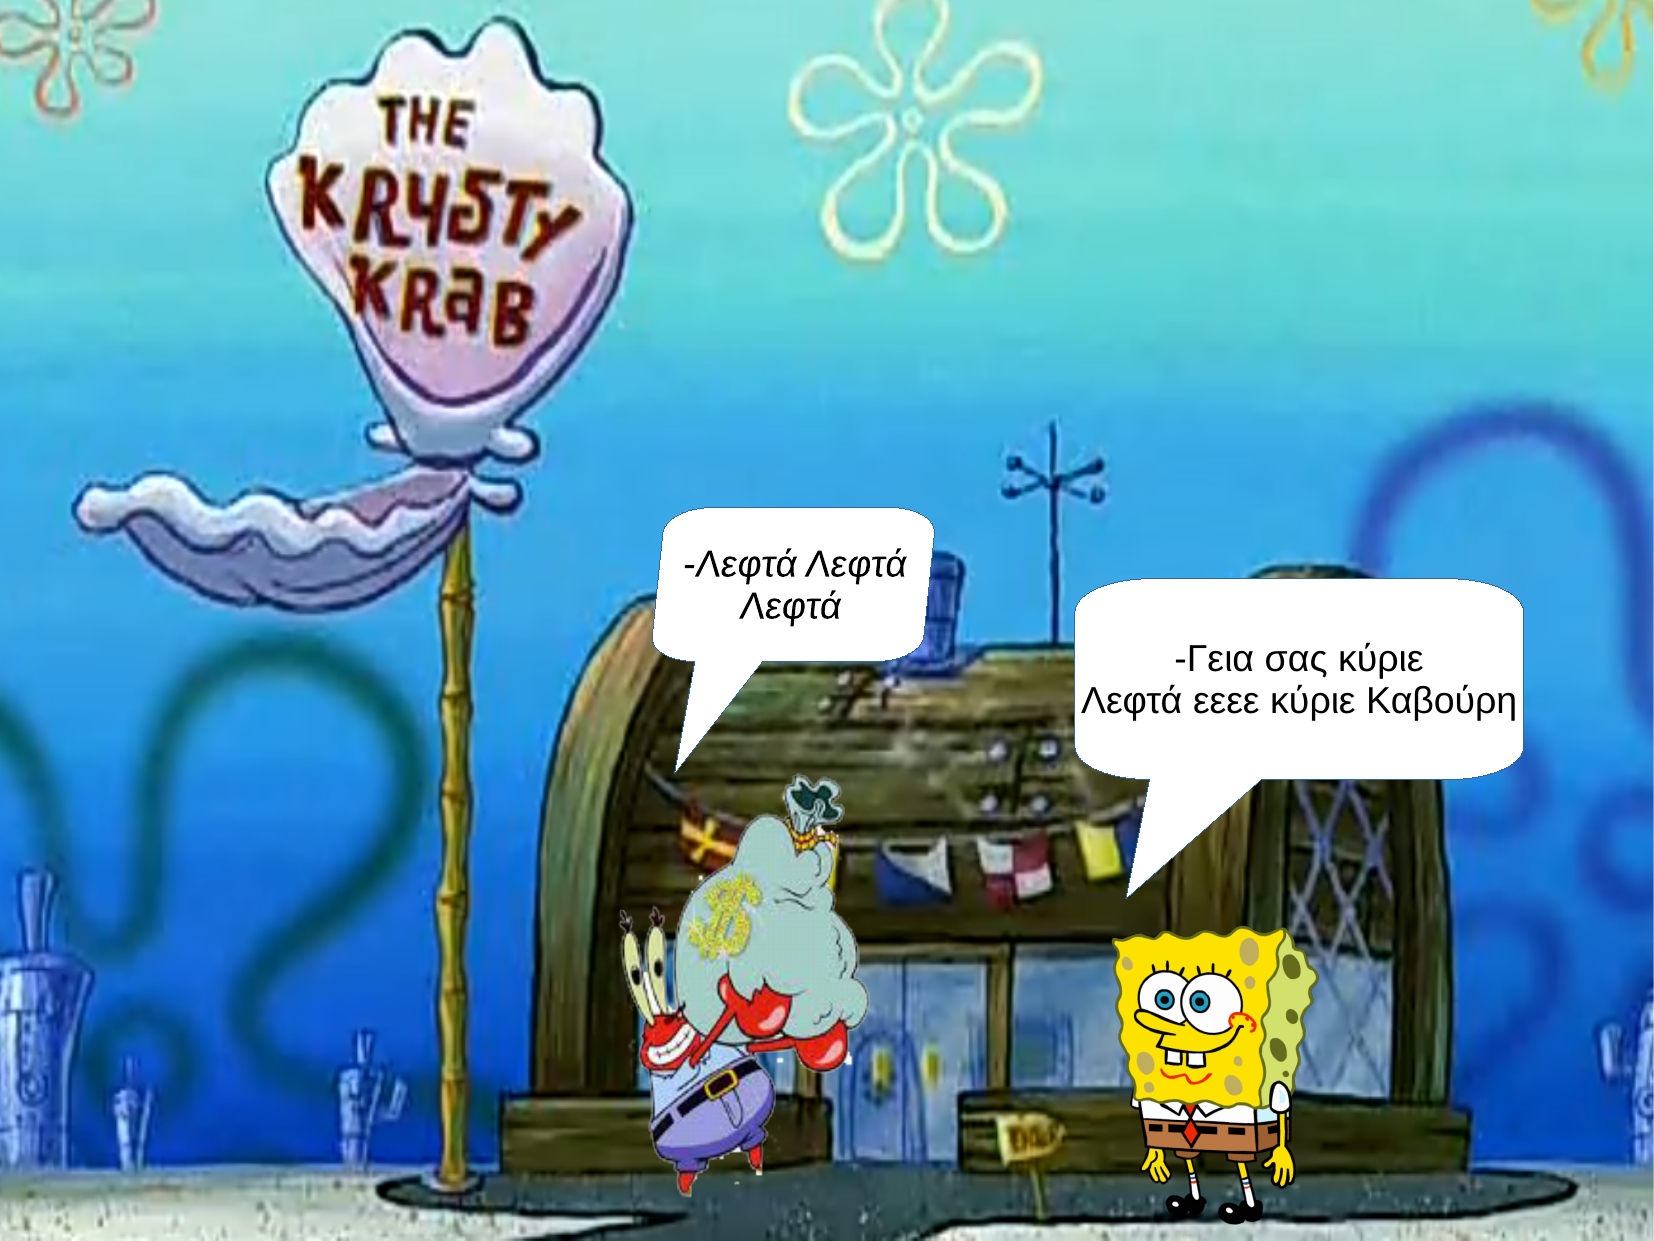

-Λεφτά Λεφτά
Λεφτά
-Γεια σας κύριε
Λεφτά εεεε κύριε Καβούρη